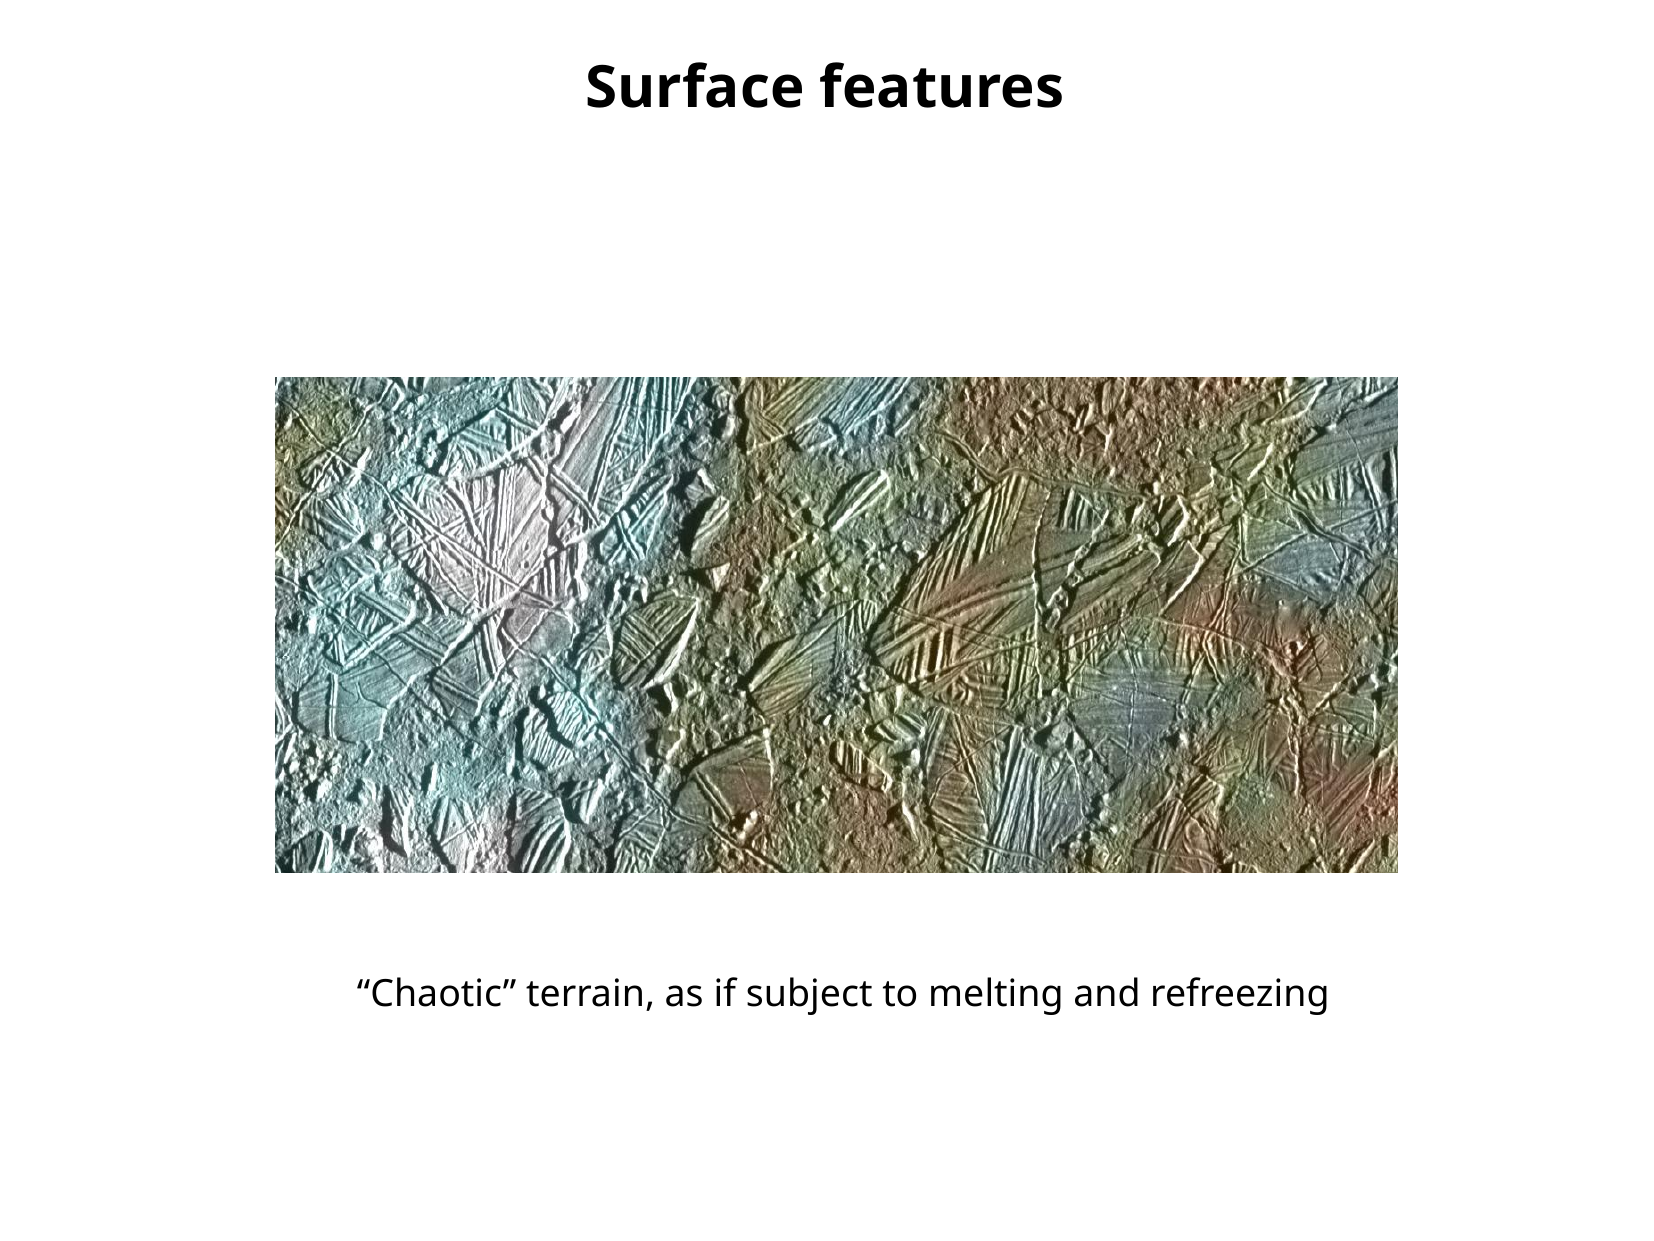

Surface features
“Chaotic” terrain, as if subject to melting and refreezing